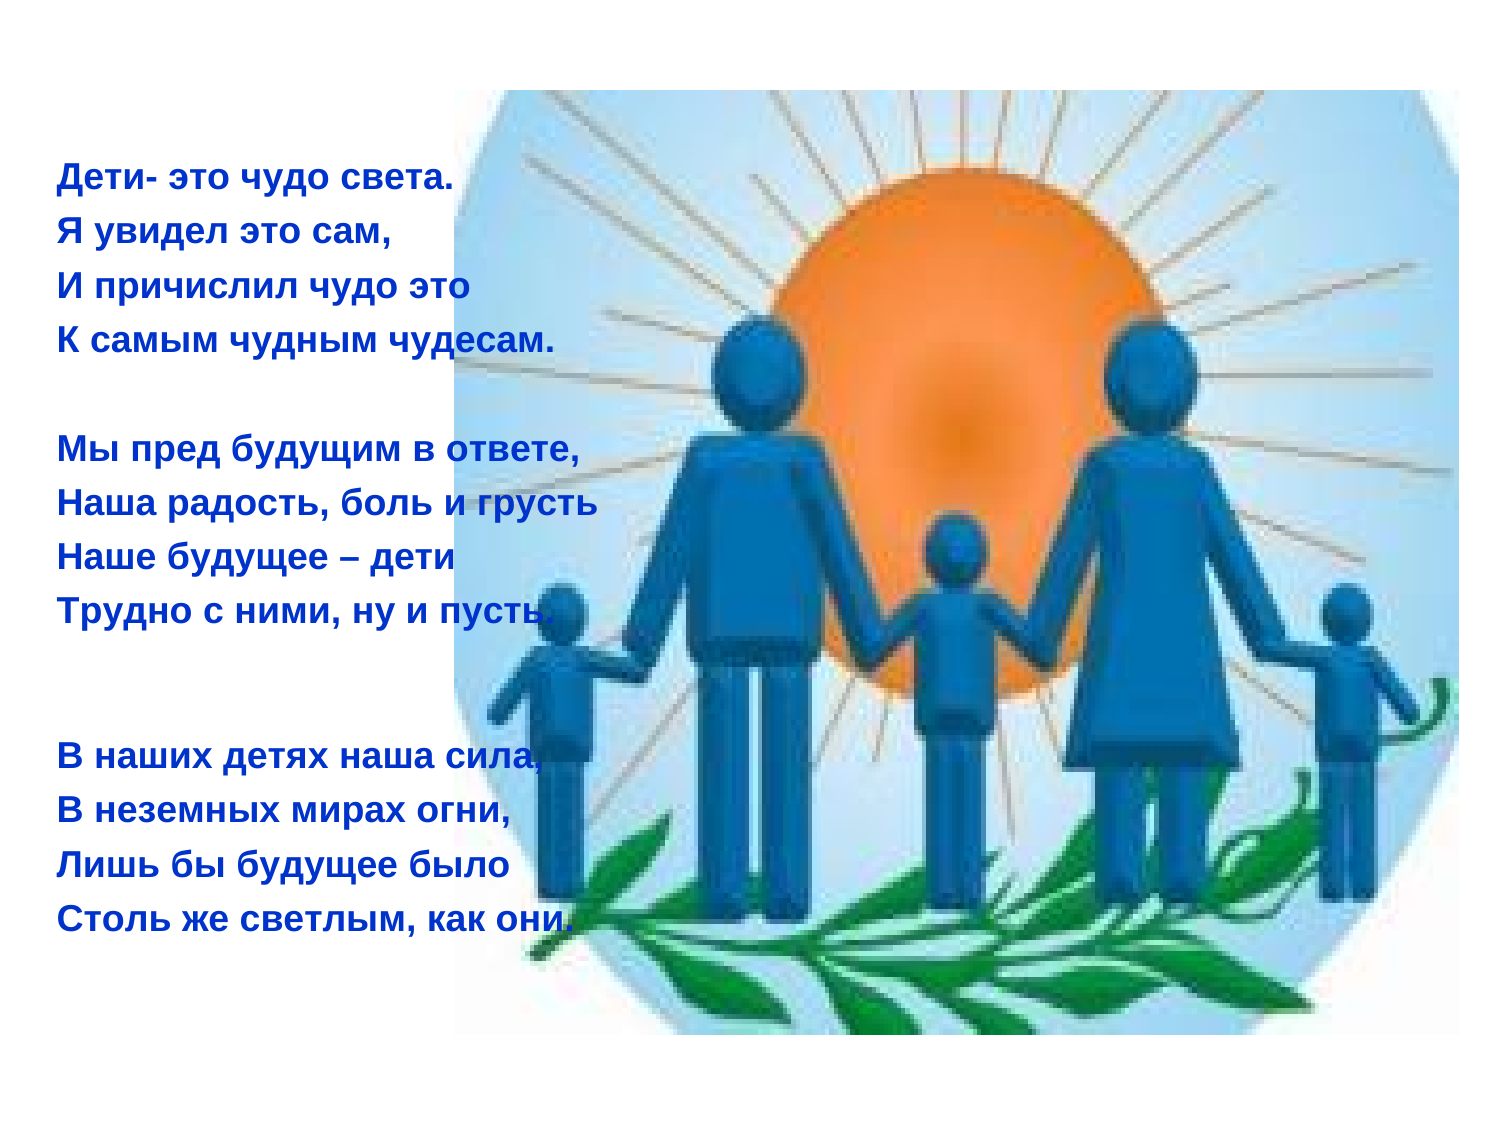

Дети- это чудо света.
Я увидел это сам,
И причислил чудо это
К самым чудным чудесам.
Мы пред будущим в ответе,
Наша радость, боль и грусть
Наше будущее – дети
Трудно с ними, ну и пусть.
В наших детях наша сила,
В неземных мирах огни,
Лишь бы будущее было
Столь же светлым, как они.